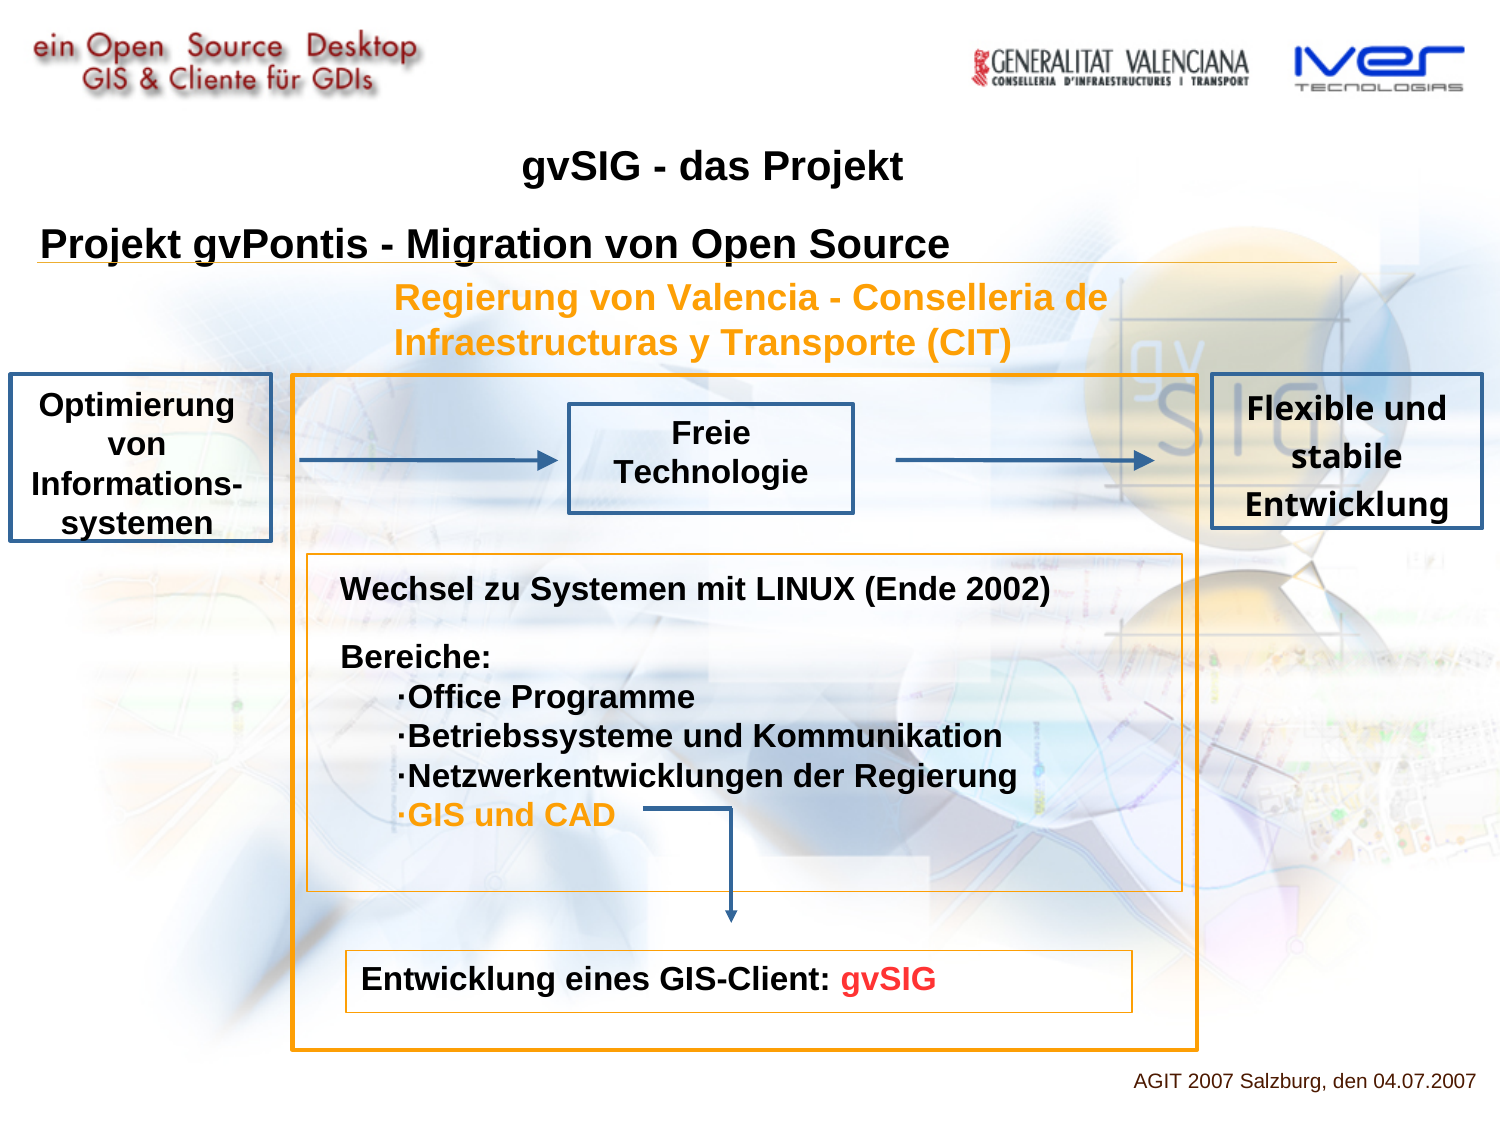

gvSIG - das Projekt
Projekt gvPontis - Migration von Open Source
Regierung von Valencia - Conselleria de Infraestructuras y Transporte (CIT)
Flexible und stabile Entwicklung
Optimierung von Informations-systemen
Freie Technologie
 Wechsel zu Systemen mit LINUX (Ende 2002)
 Bereiche:
·Office Programme
·Betriebssysteme und Kommunikation
·Netzwerkentwicklungen der Regierung
·GIS und CAD
Entwicklung eines GIS-Client: gvSIG
AGIT 2007 Salzburg, den 04.07.2007